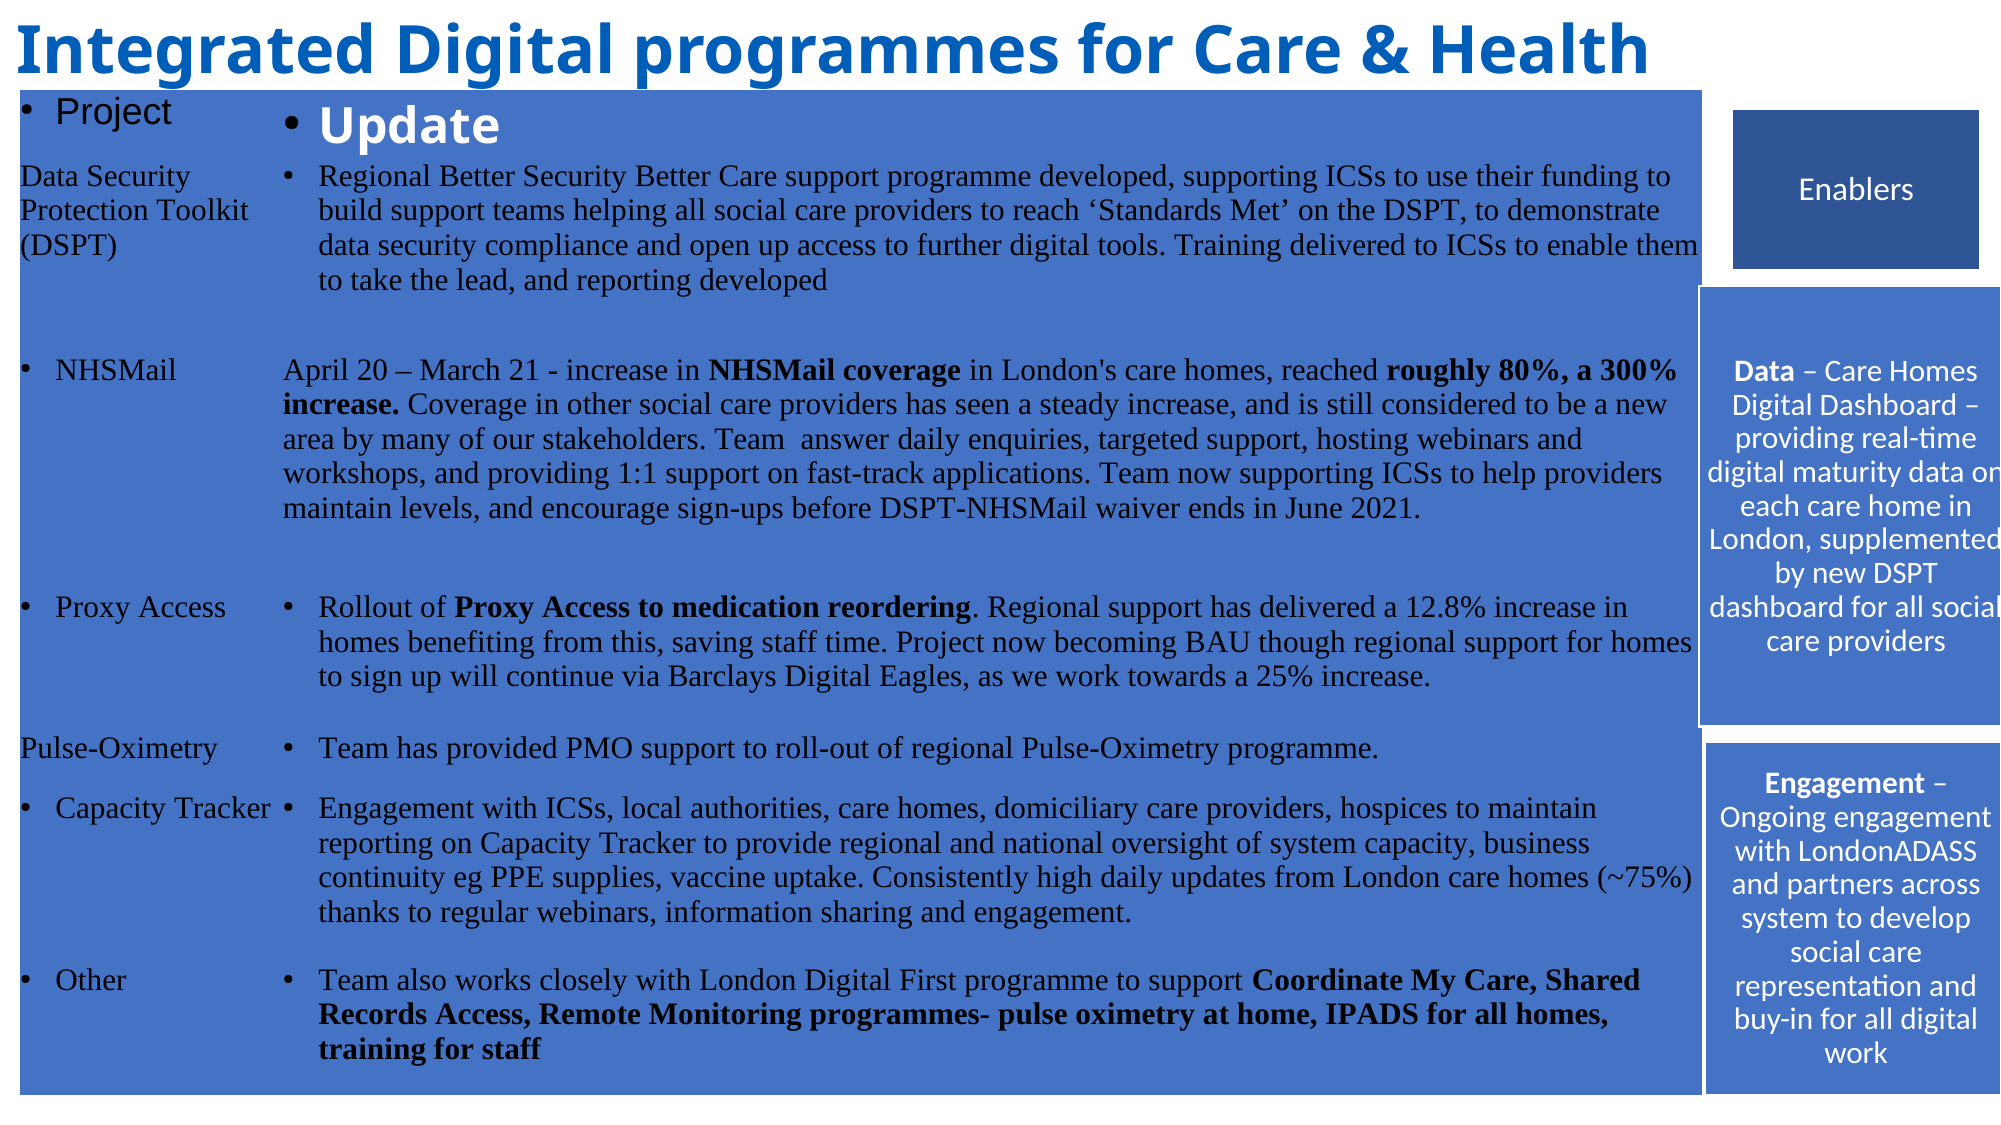

# Integrated Digital programmes for Care & Health
| Project | Update |
| --- | --- |
| Data Security Protection Toolkit (DSPT) | Regional Better Security Better Care support programme developed, supporting ICSs to use their funding to build support teams helping all social care providers to reach ‘Standards Met’ on the DSPT, to demonstrate data security compliance and open up access to further digital tools. Training delivered to ICSs to enable them to take the lead, and reporting developed |
| NHSMail | April 20 – March 21 - increase in NHSMail coverage in London's care homes, reached roughly 80%, a 300% increase. Coverage in other social care providers has seen a steady increase, and is still considered to be a new area by many of our stakeholders. Team answer daily enquiries, targeted support, hosting webinars and workshops, and providing 1:1 support on fast-track applications. Team now supporting ICSs to help providers maintain levels, and encourage sign-ups before DSPT-NHSMail waiver ends in June 2021. |
| Proxy Access | Rollout of Proxy Access to medication reordering. Regional support has delivered a 12.8% increase in homes benefiting from this, saving staff time. Project now becoming BAU though regional support for homes to sign up will continue via Barclays Digital Eagles, as we work towards a 25% increase. |
| Pulse-Oximetry | Team has provided PMO support to roll-out of regional Pulse-Oximetry programme. |
| Capacity Tracker | Engagement with ICSs, local authorities, care homes, domiciliary care providers, hospices to maintain reporting on Capacity Tracker to provide regional and national oversight of system capacity, business continuity eg PPE supplies, vaccine uptake. Consistently high daily updates from London care homes (~75%) thanks to regular webinars, information sharing and engagement. |
| Other | Team also works closely with London Digital First programme to support Coordinate My Care, Shared Records Access, Remote Monitoring programmes- pulse oximetry at home, IPADS for all homes, training for staff |
Enablers
Data – Care Homes Digital Dashboard – providing real-time digital maturity data on each care home in London, supplemented by new DSPT dashboard for all social care providers
Engagement – Ongoing engagement with LondonADASS and partners across system to develop social care representation and buy-in for all digital work